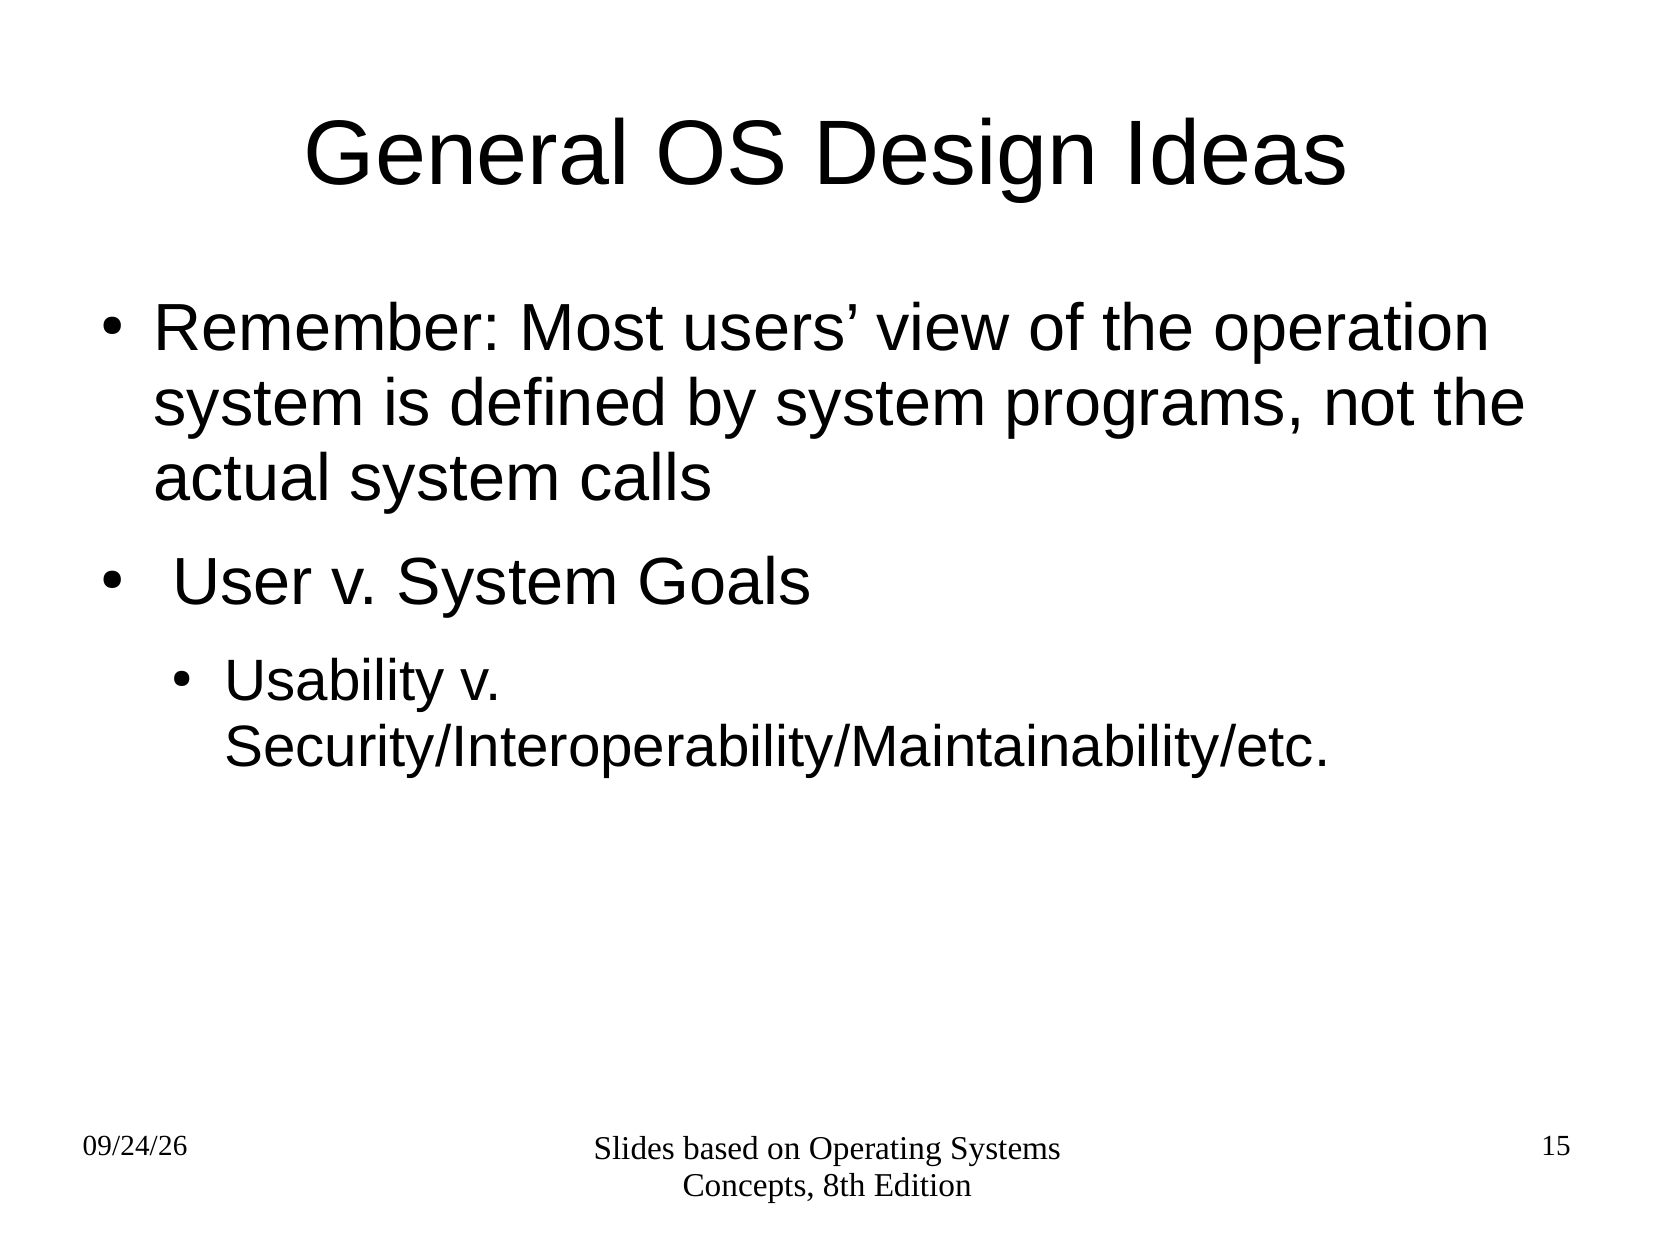

# General OS Design Ideas
Remember: Most users’ view of the operation system is defined by system programs, not the actual system calls
 User v. System Goals
Usability v. Security/Interoperability/Maintainability/etc.
15